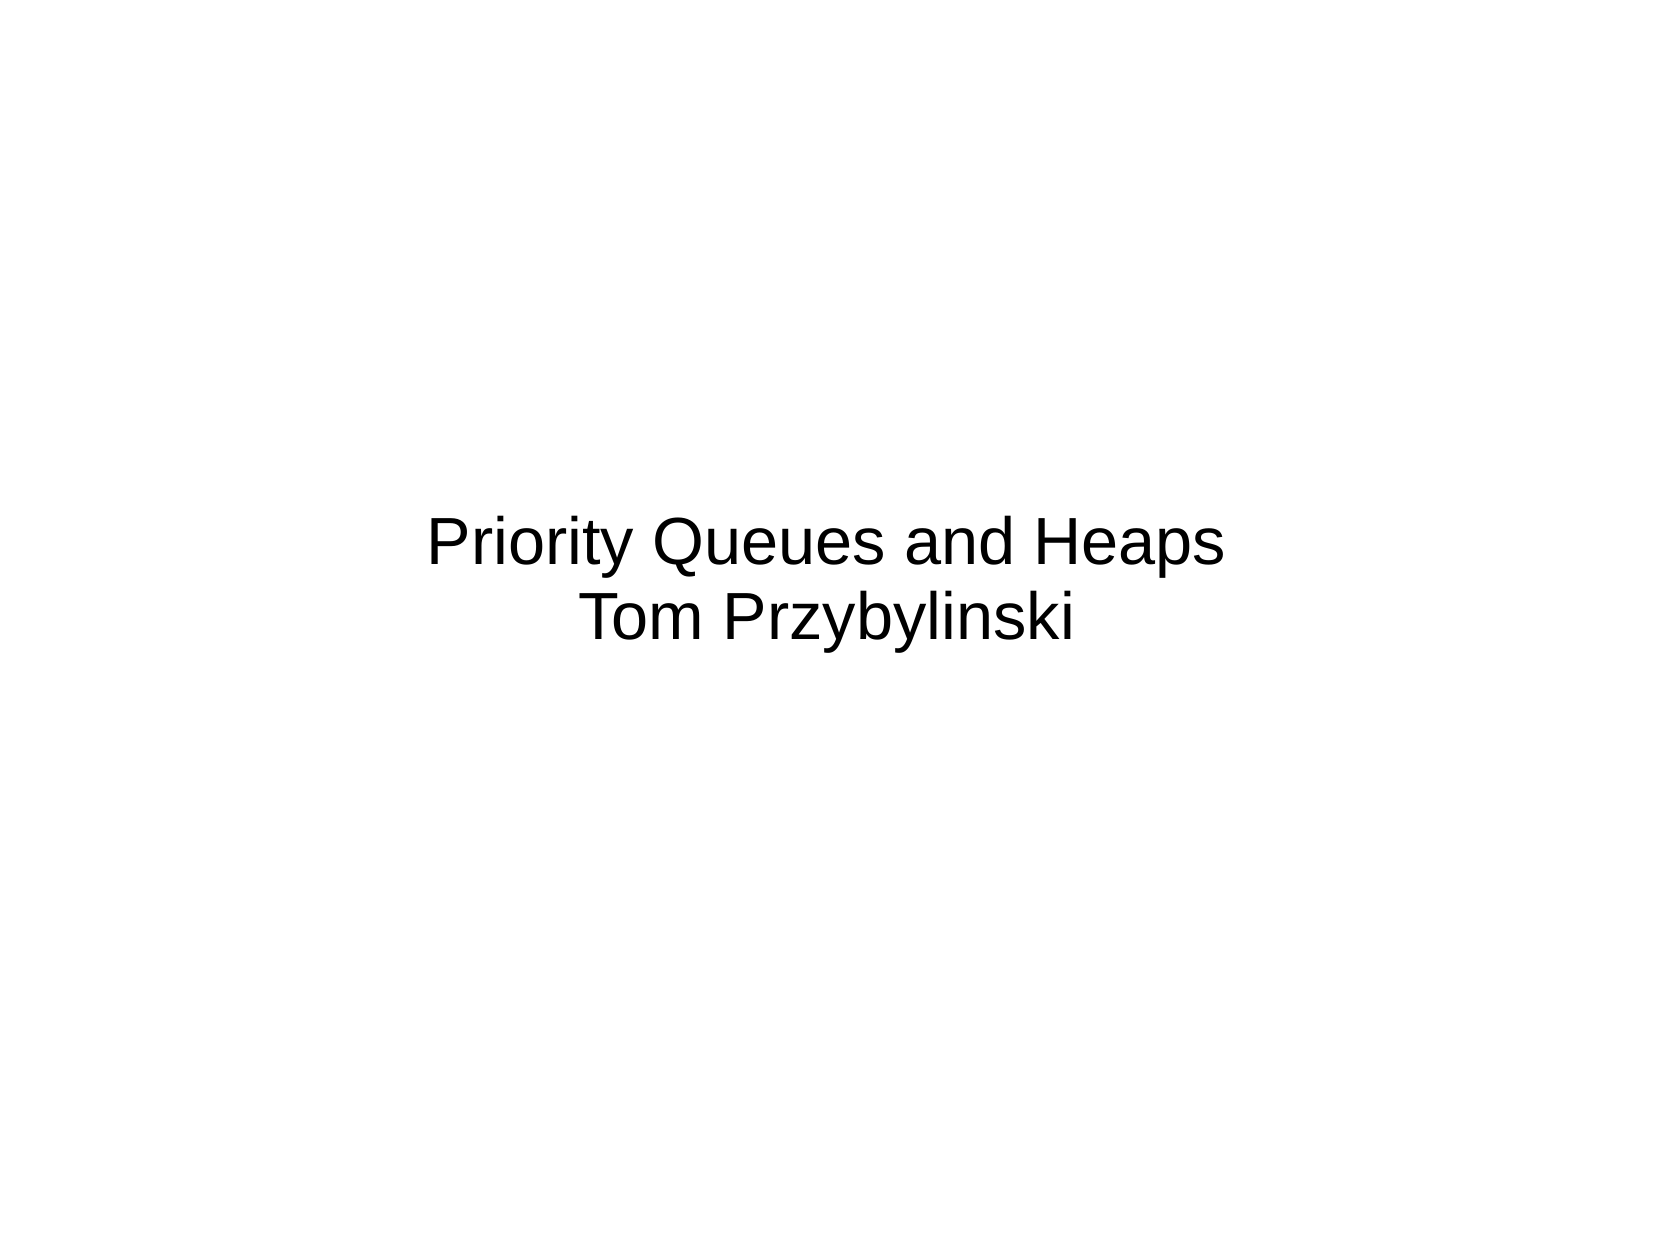

# Priority Queues and Heaps
Tom Przybylinski